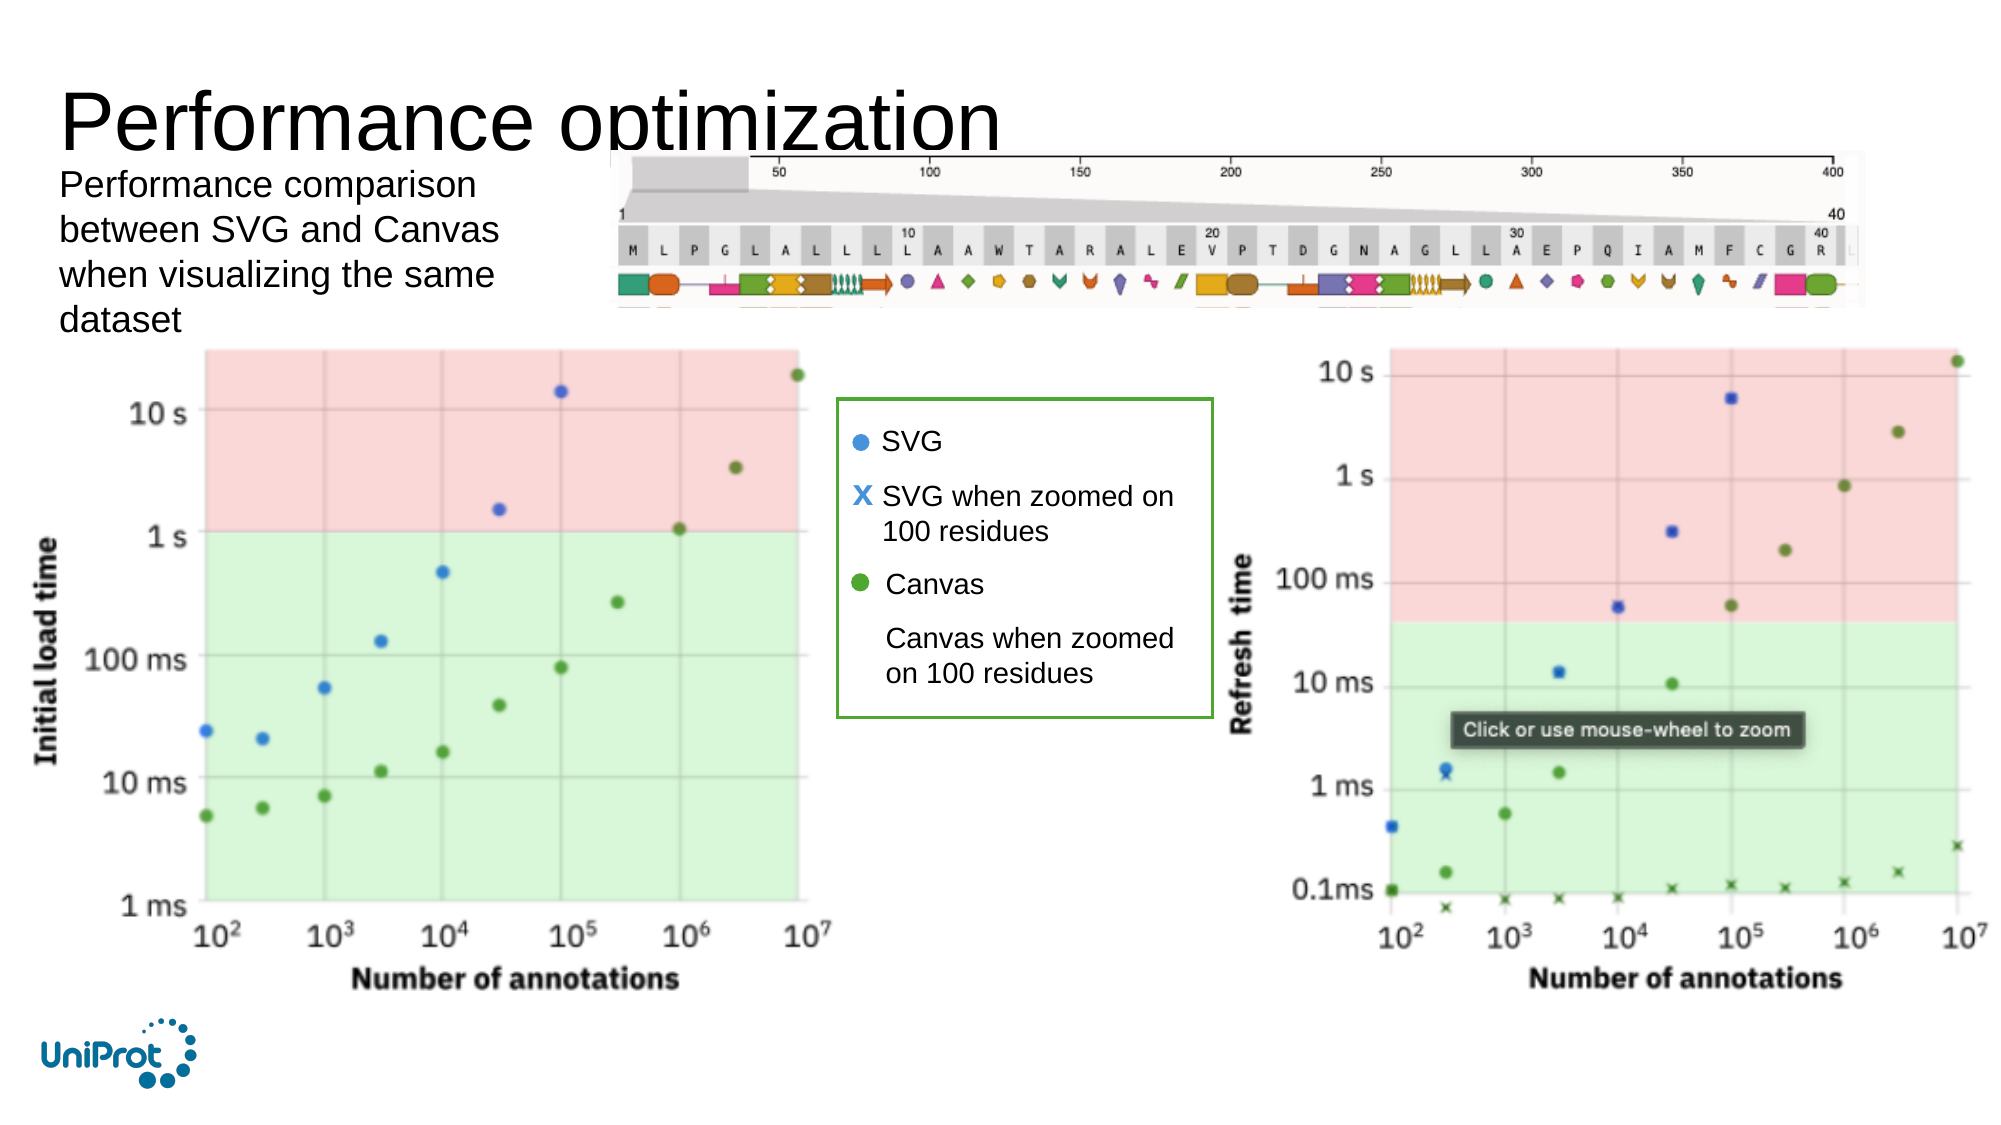

Performance optimization
Performance comparison between SVG and Canvas when visualizing the same dataset
SVG
x
SVG when zoomed on 100 residues
Canvas
x
Canvas when zoomed on 100 residues